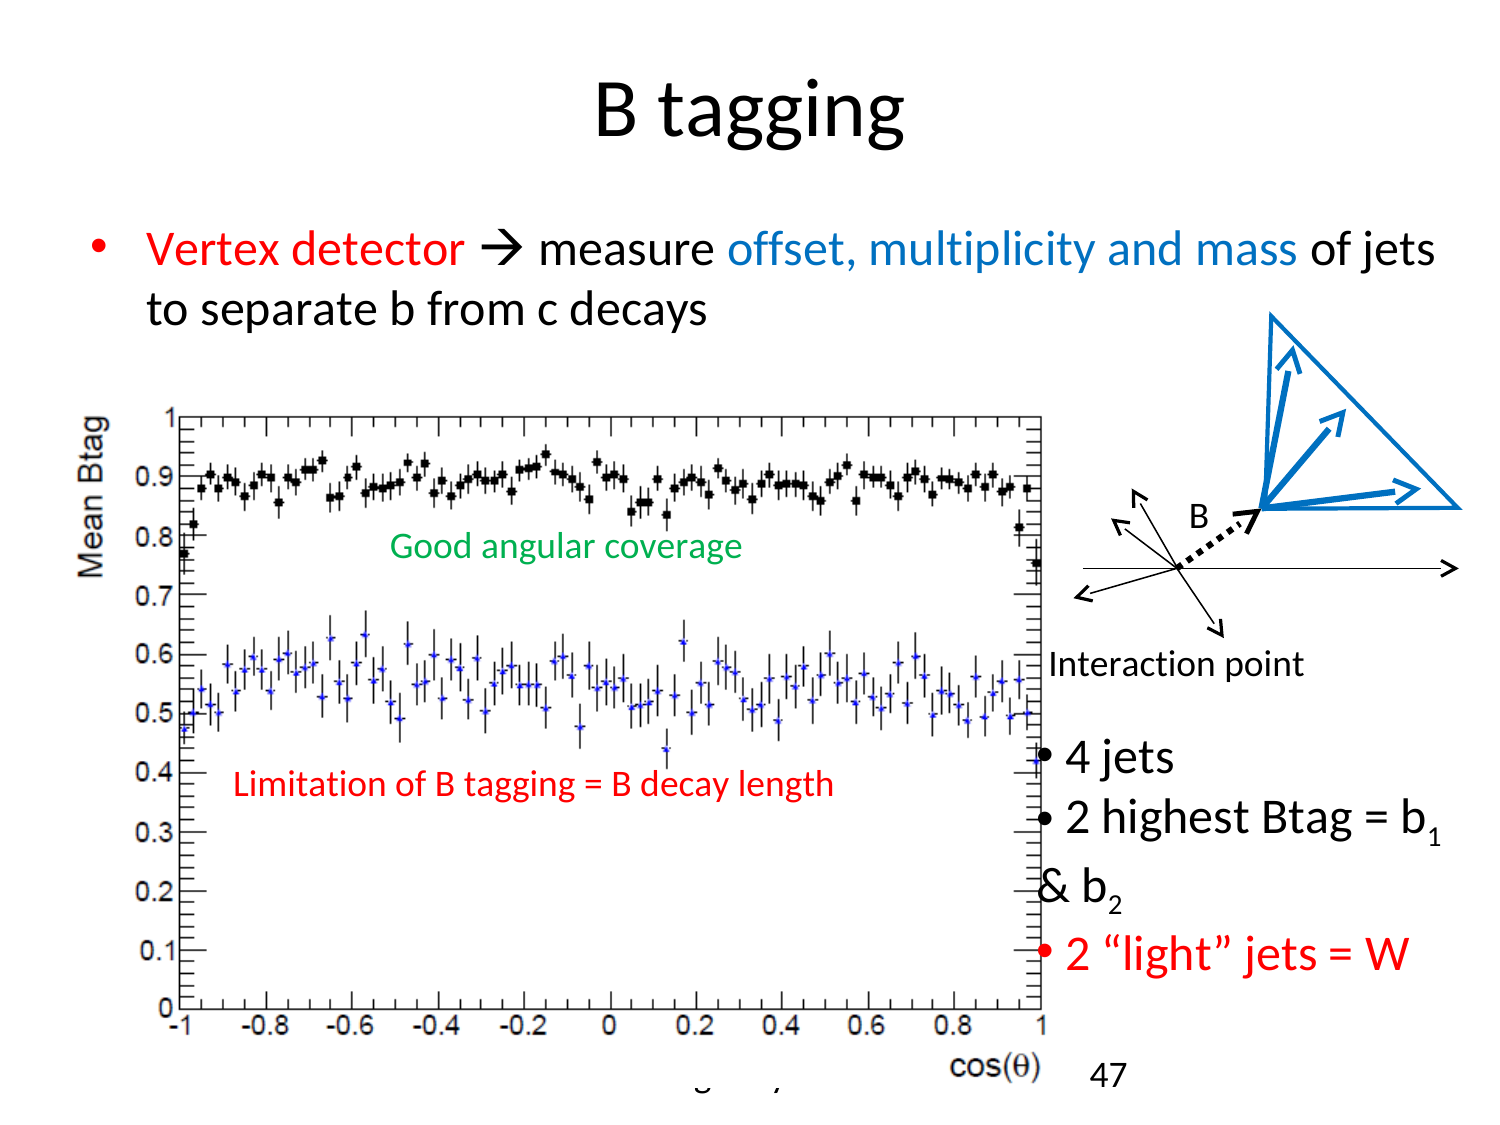

# B tagging
Vertex detector  measure offset, multiplicity and mass of jets to separate b from c decays
B
Interaction point
Good angular coverage
 4 jets
 2 highest Btag = b1 & b2
 2 “light” jets = W
Limitation of B tagging = B decay length
47
ILD Meeting May 2012